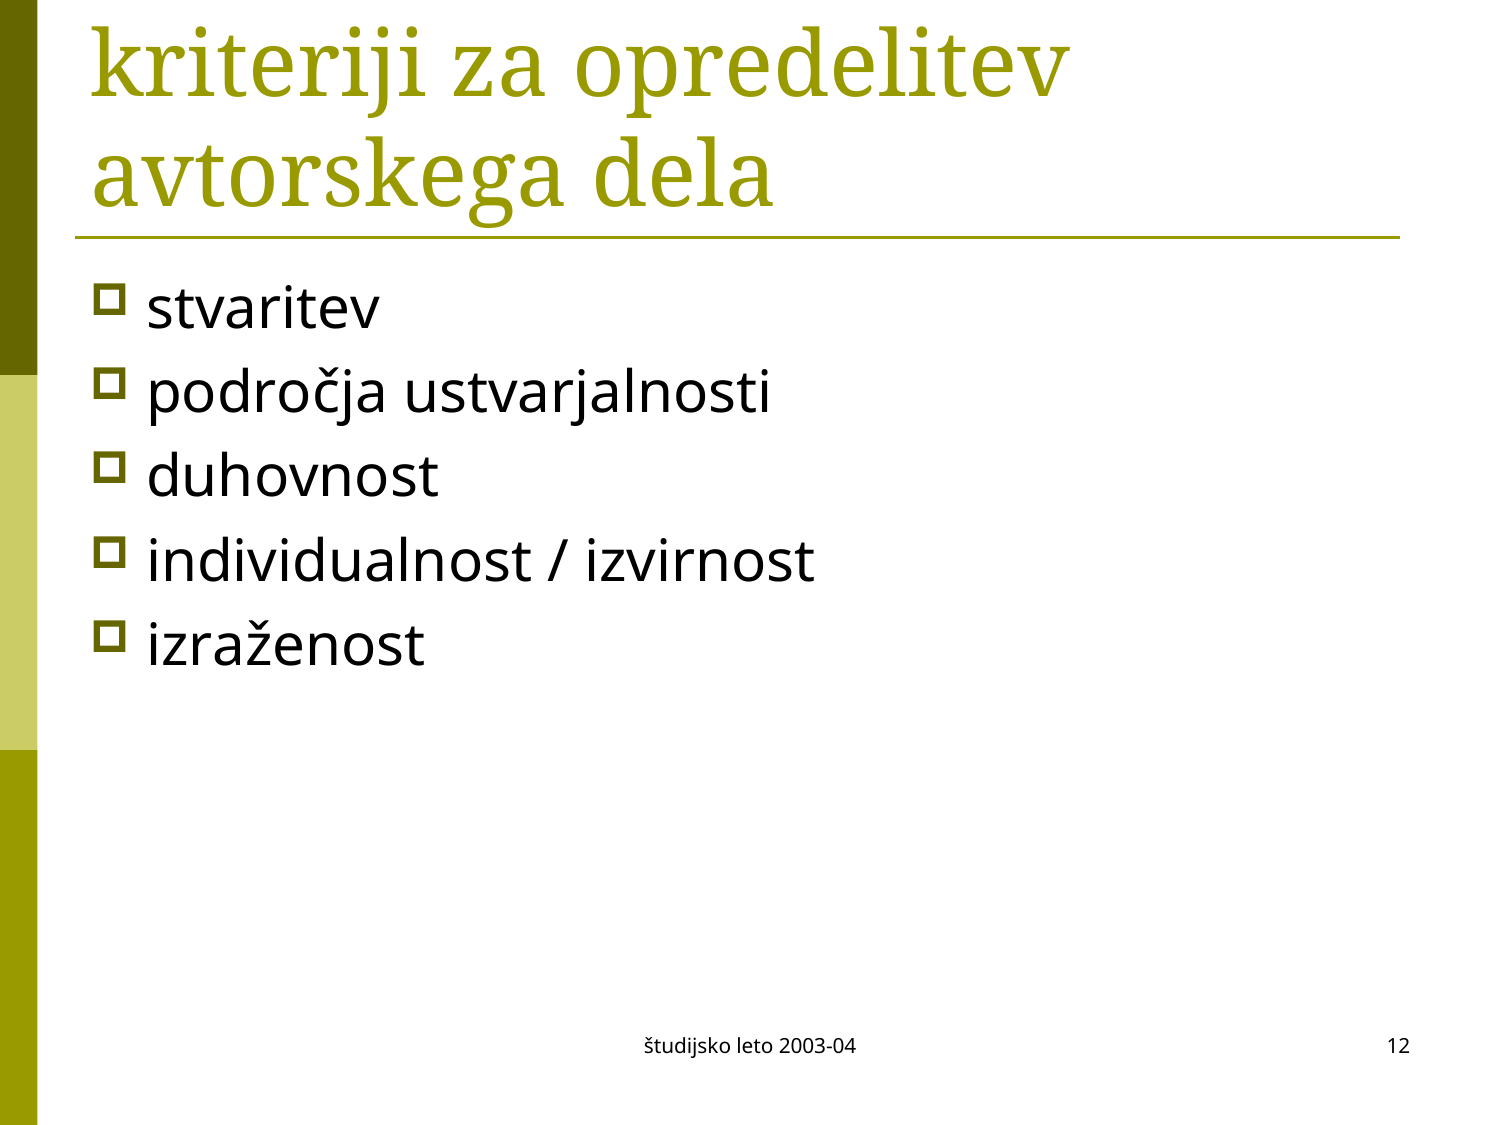

# kriteriji za opredelitev avtorskega dela
stvaritev
področja ustvarjalnosti
duhovnost
individualnost / izvirnost
izraženost
študijsko leto 2003-04